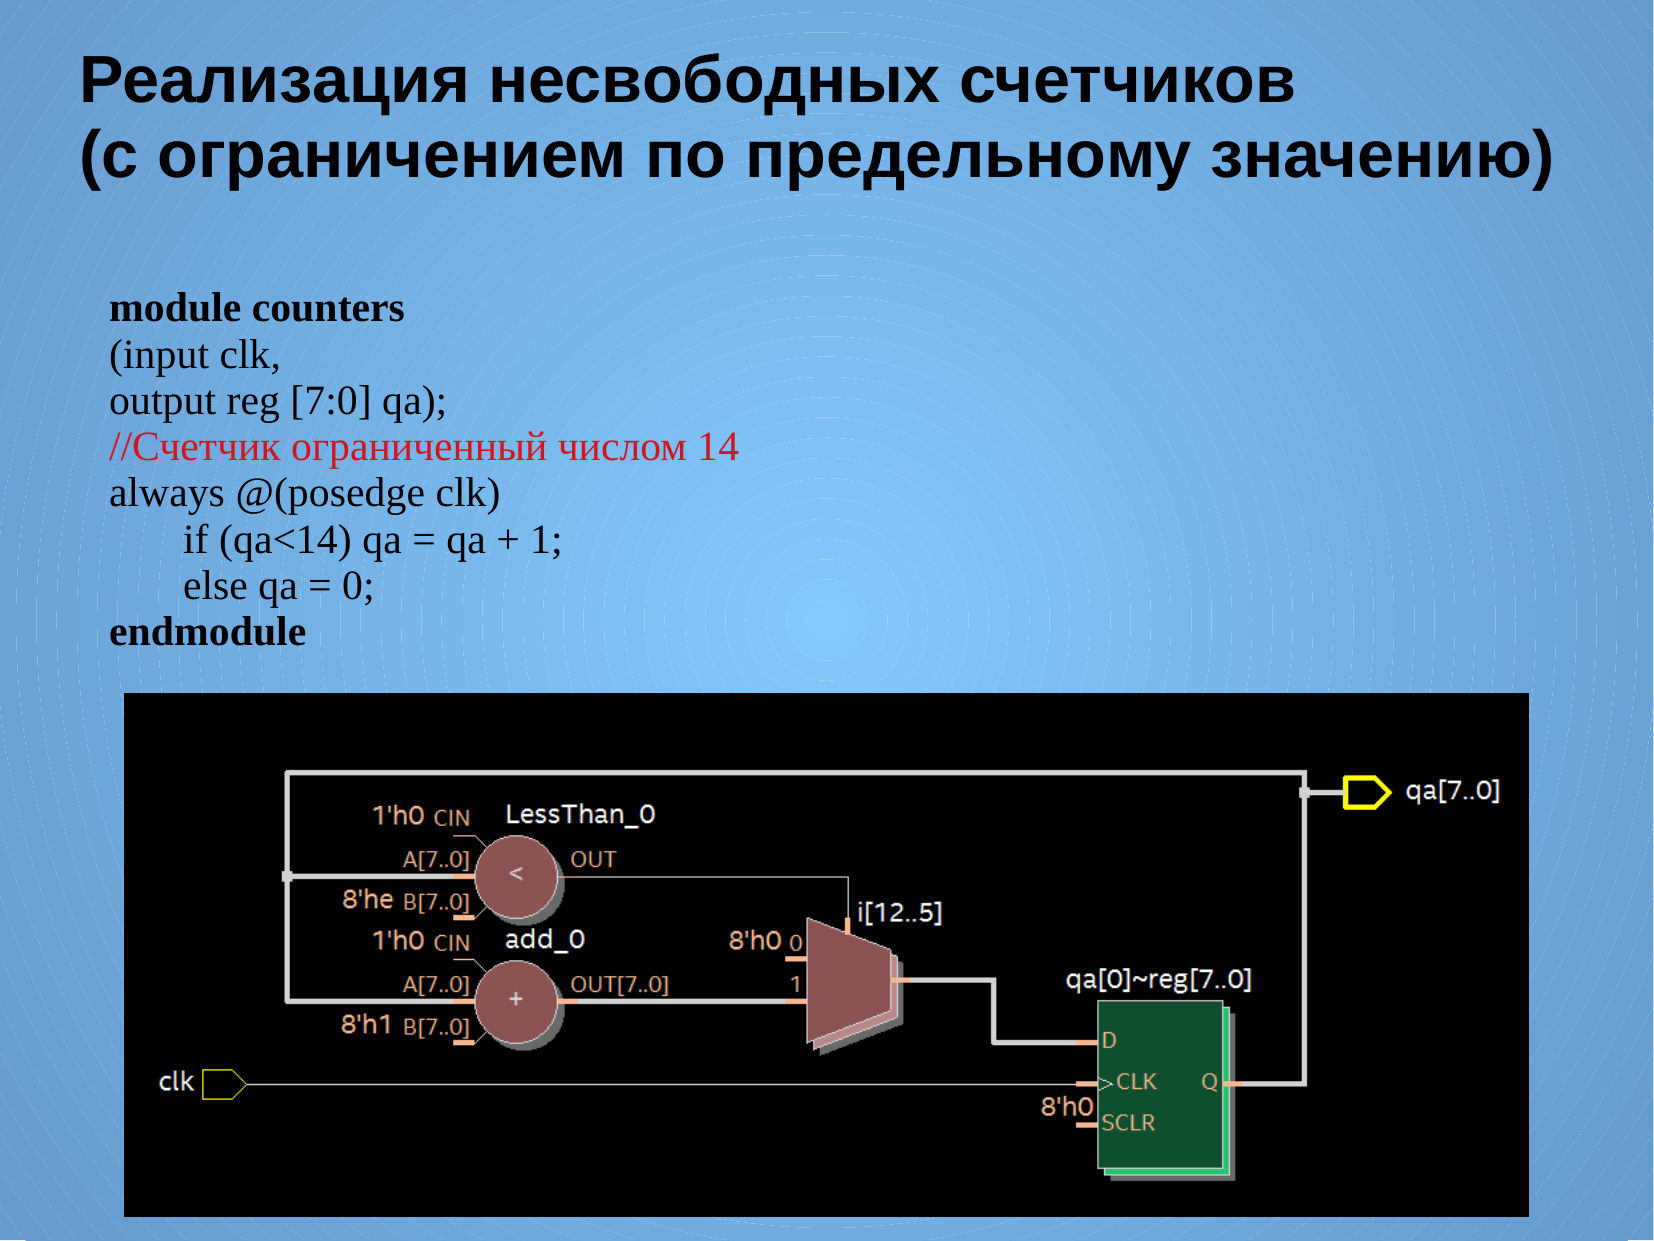

Реализация несвободных счетчиков
(с ограничением по предельному значению)
module counters
(input clk,
output reg [7:0] qa);
//Счетчик ограниченный числом 14
always @(posedge clk)
	if (qa<14) qa = qa + 1;
	else qa = 0;
endmodule